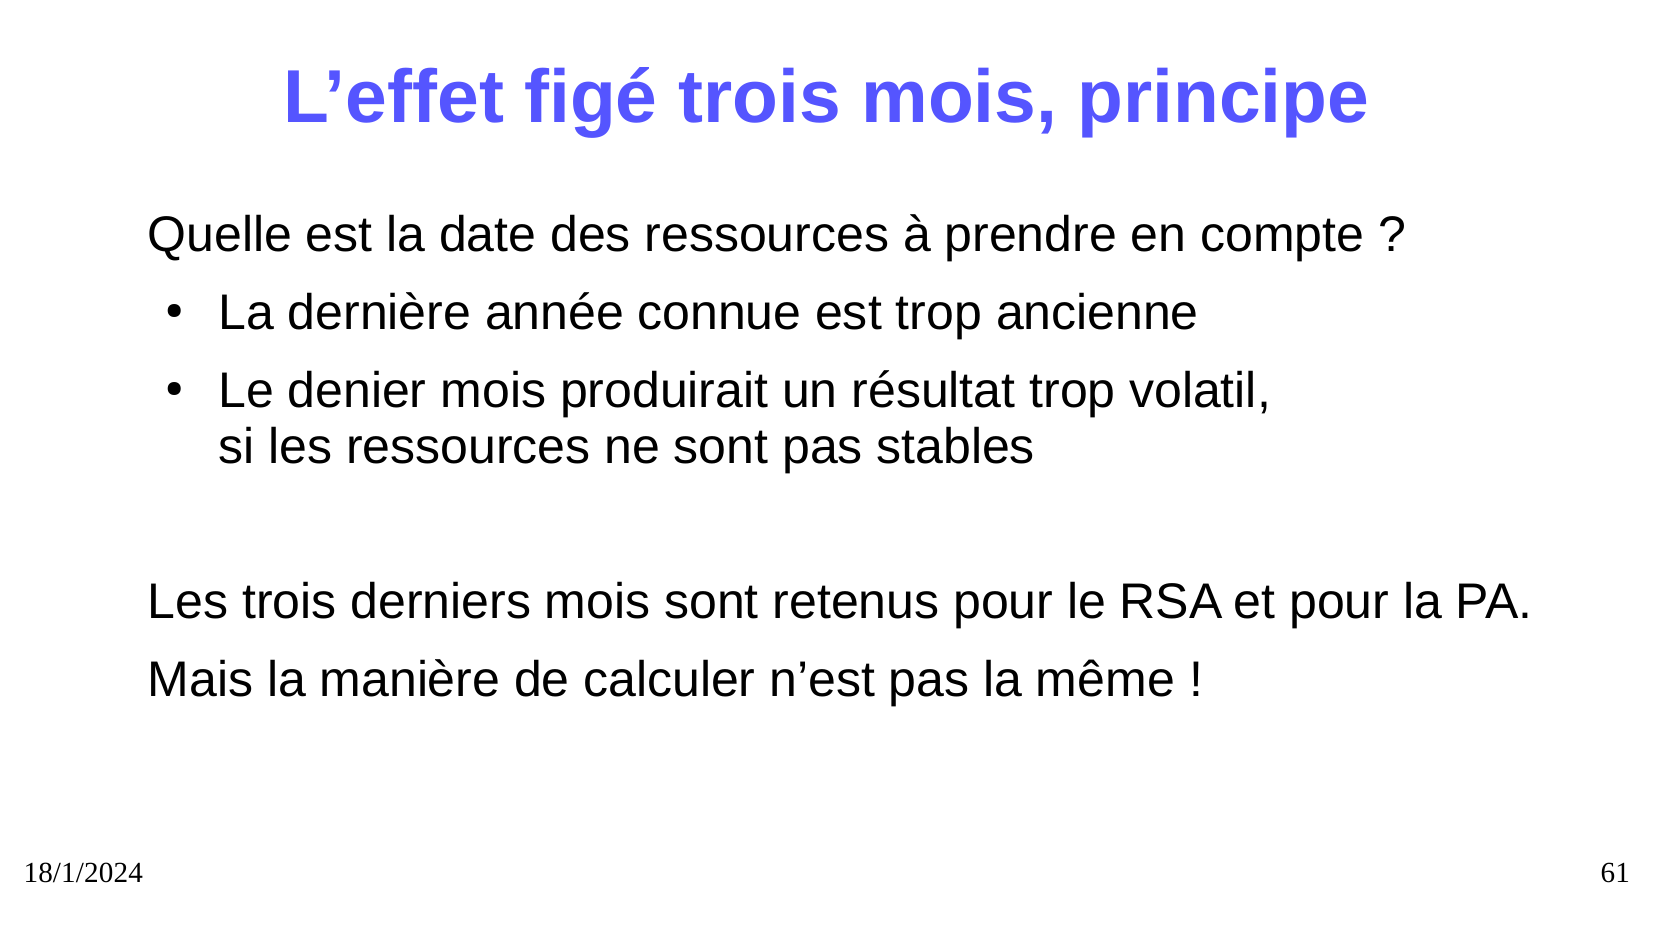

# L’effet figé trois mois, principe
Quelle est la date des ressources à prendre en compte ?
La dernière année connue est trop ancienne
Le denier mois produirait un résultat trop volatil,
si les ressources ne sont pas stables
Les trois derniers mois sont retenus pour le RSA et pour la PA.
Mais la manière de calculer n’est pas la même !
18/1/2024
61